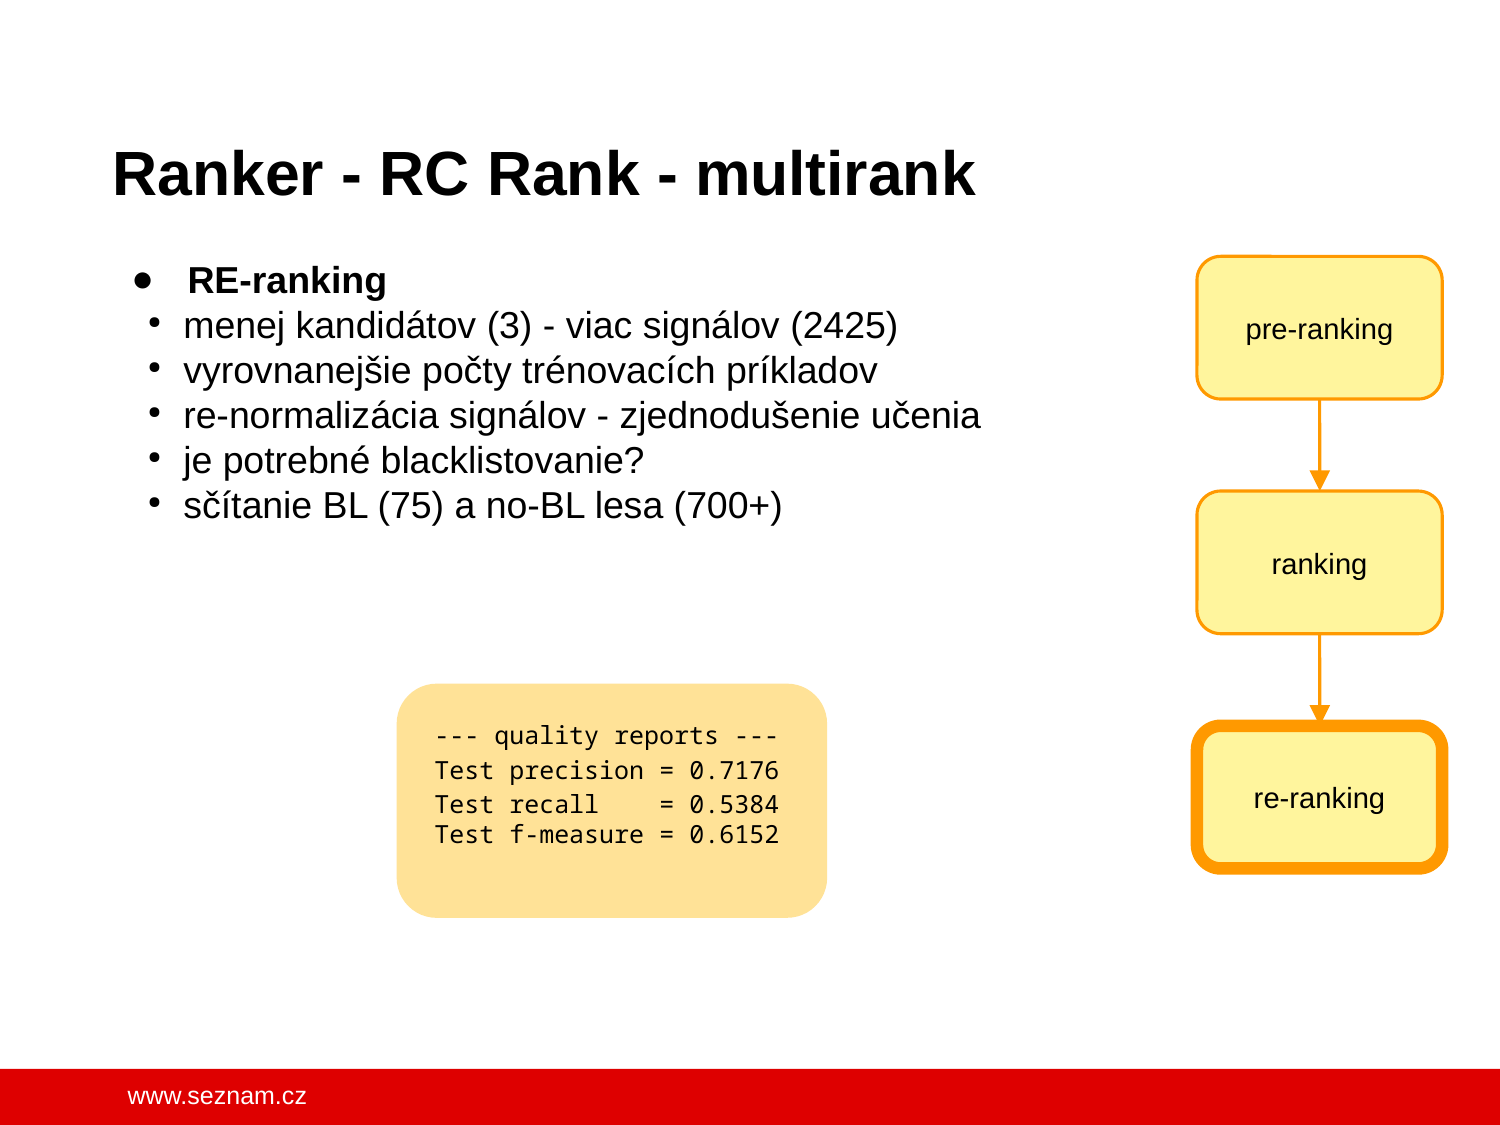

Ranker - RC Rank - multirank
RE-ranking
menej kandidátov (3) - viac signálov (2425)
vyrovnanejšie počty trénovacích príkladov
re-normalizácia signálov - zjednodušenie učenia
je potrebné blacklistovanie?
sčítanie BL (75) a no-BL lesa (700+)
pre-ranking
ranking
--- quality reports ---
Test precision	= 0.7176
Test recall	= 0.5384
Test f-measure	= 0.6152
re-ranking